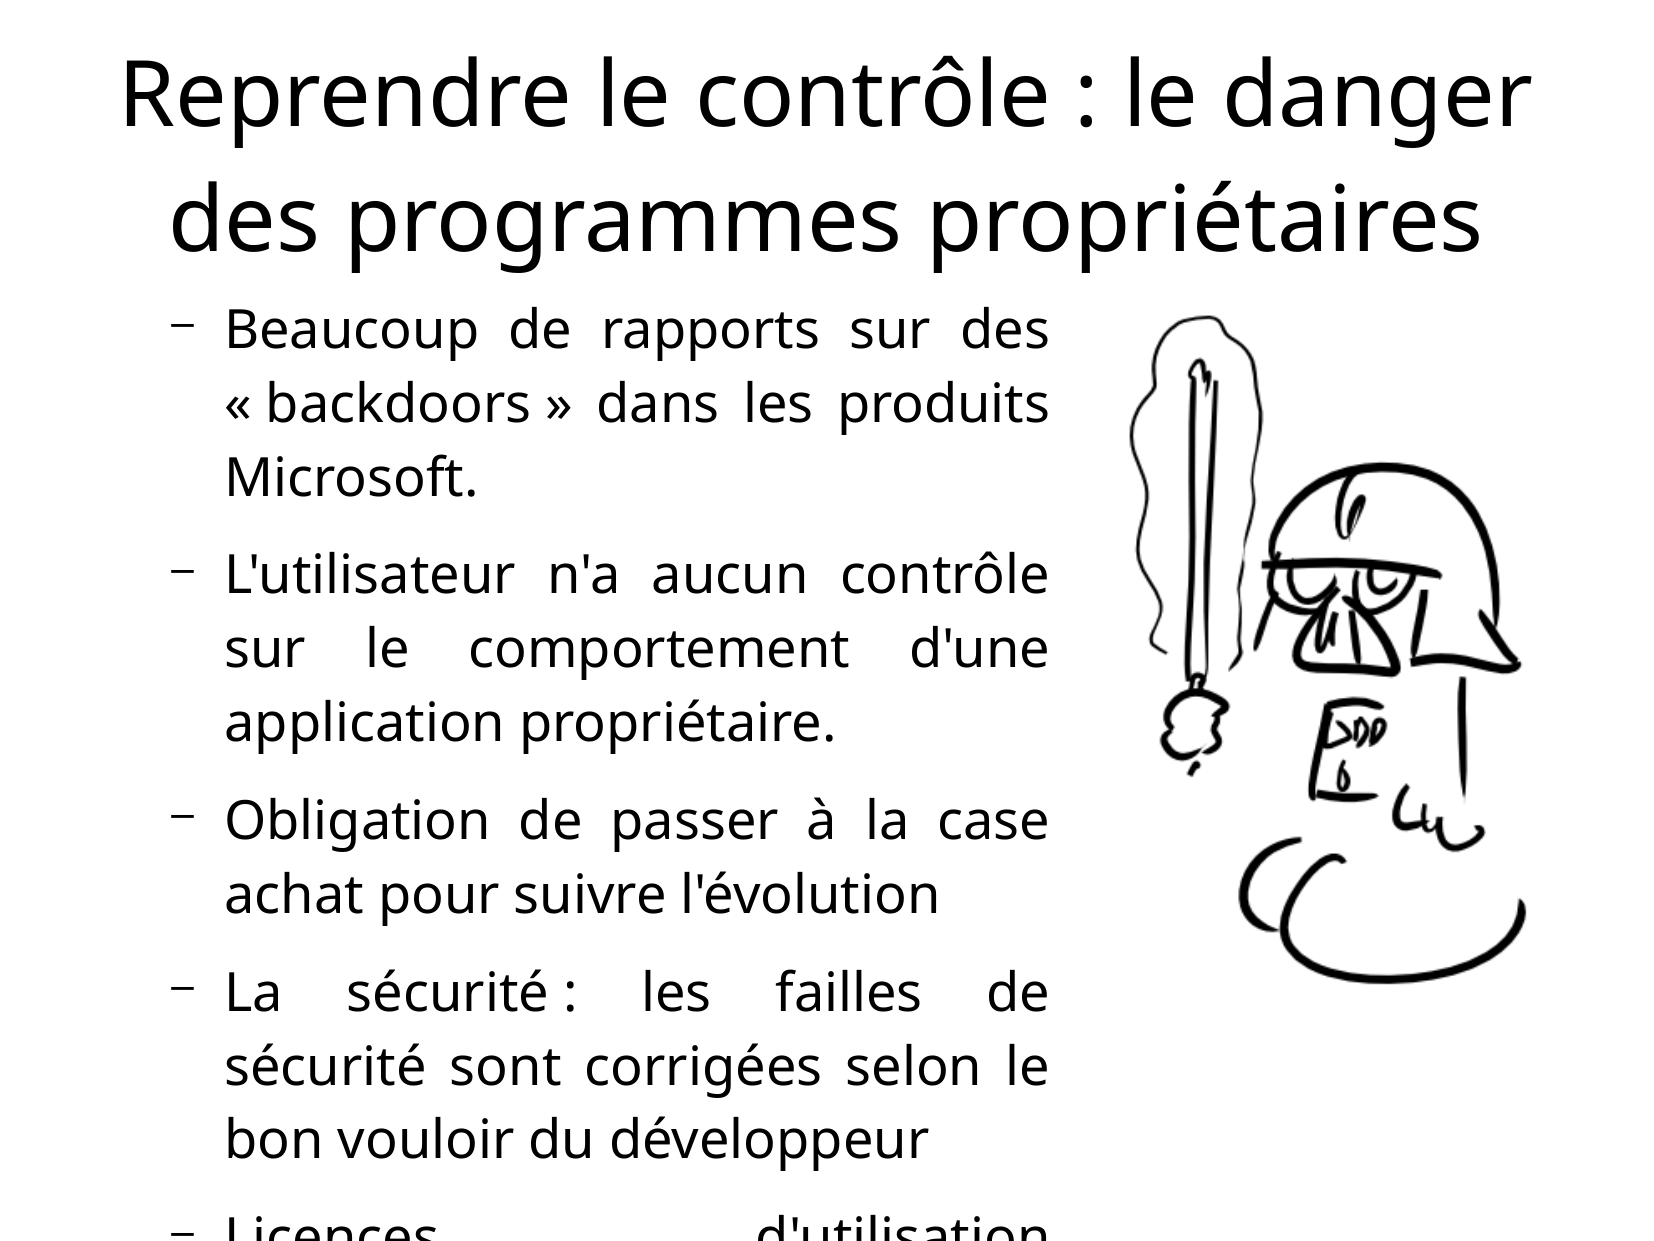

# Reprendre le contrôle : le danger des programmes propriétaires
Beaucoup de rapports sur des « backdoors » dans les produits Microsoft.
L'utilisateur n'a aucun contrôle sur le comportement d'une application propriétaire.
Obligation de passer à la case achat pour suivre l'évolution
La sécurité : les failles de sécurité sont corrigées selon le bon vouloir du développeur
Licences d'utilisation restrictives.